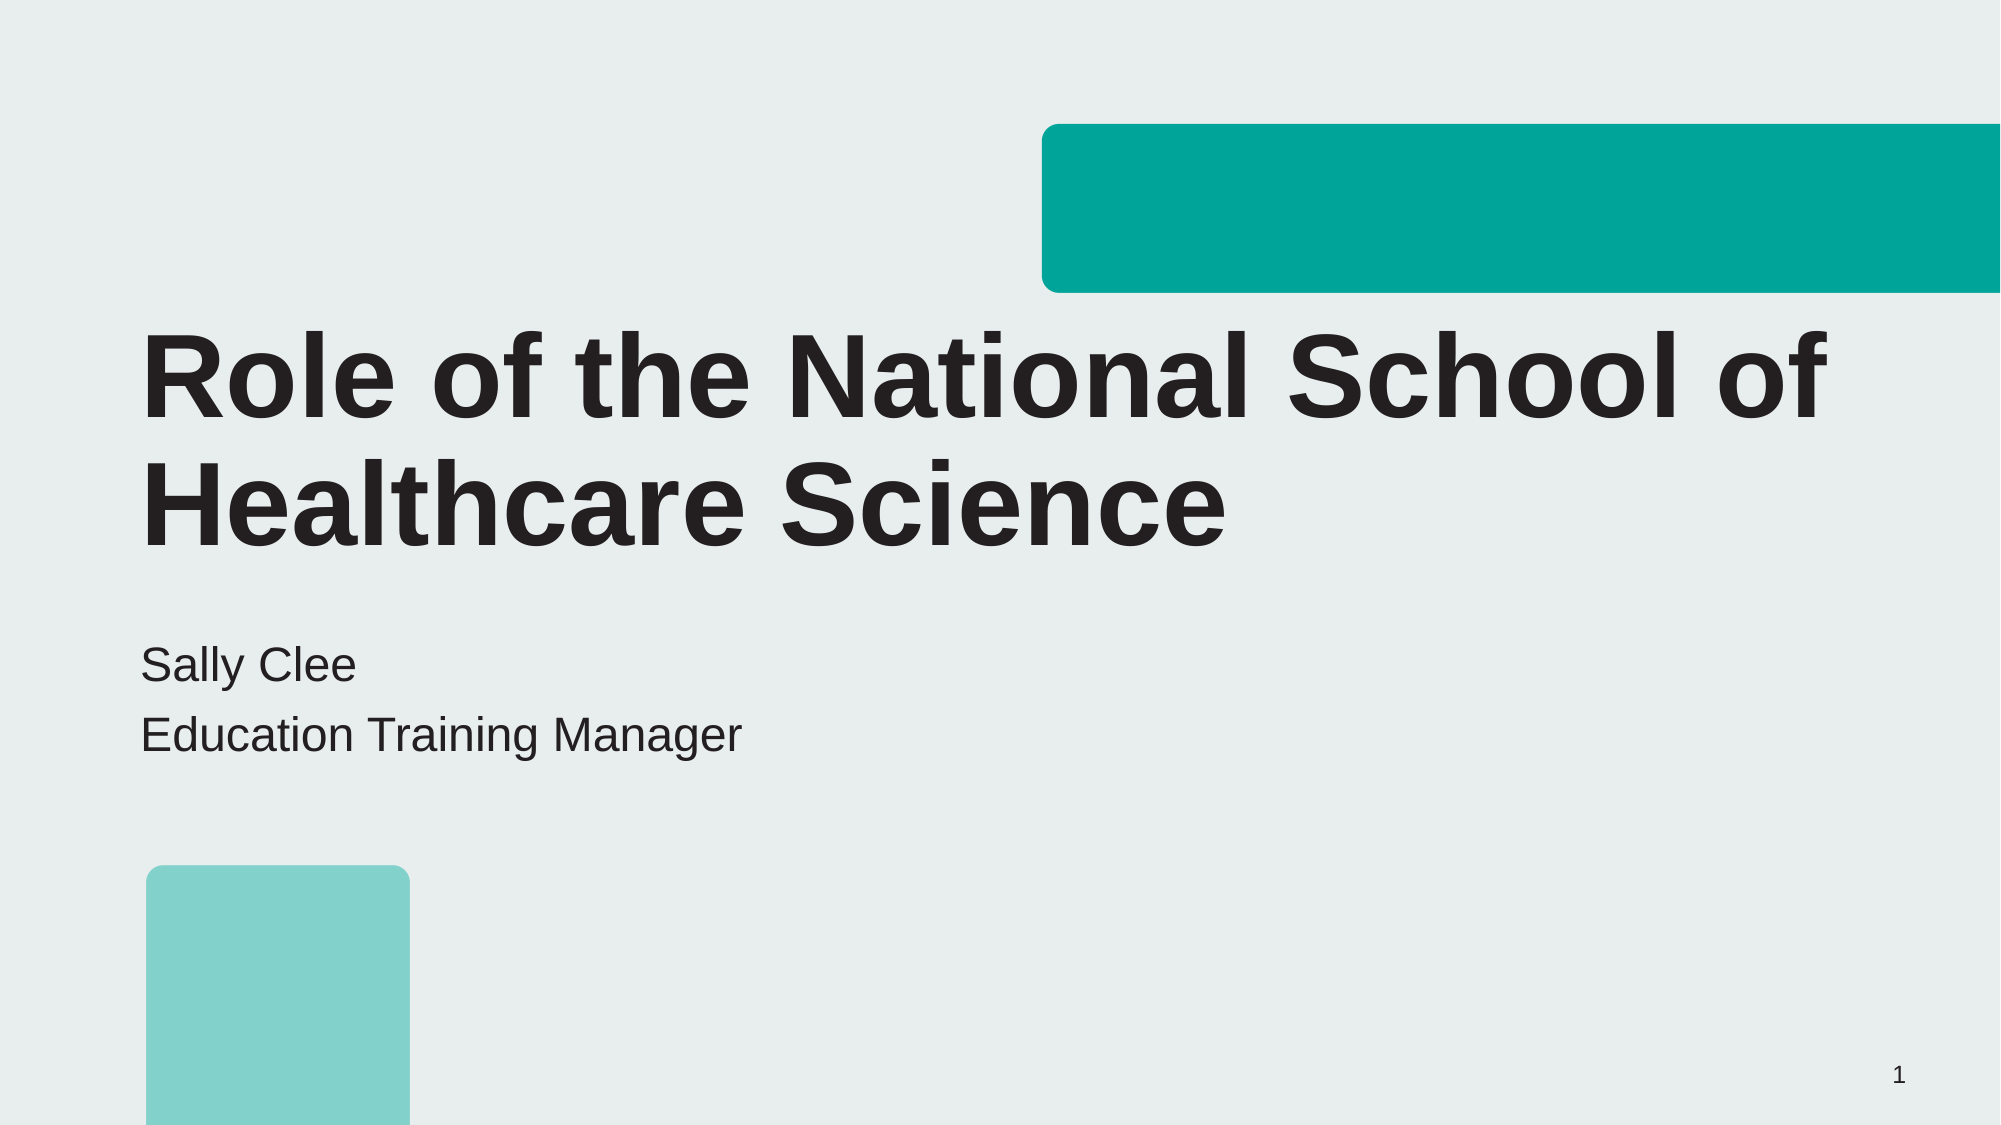

Role of the National School of Healthcare Science
# Sally Clee
Education Training Manager